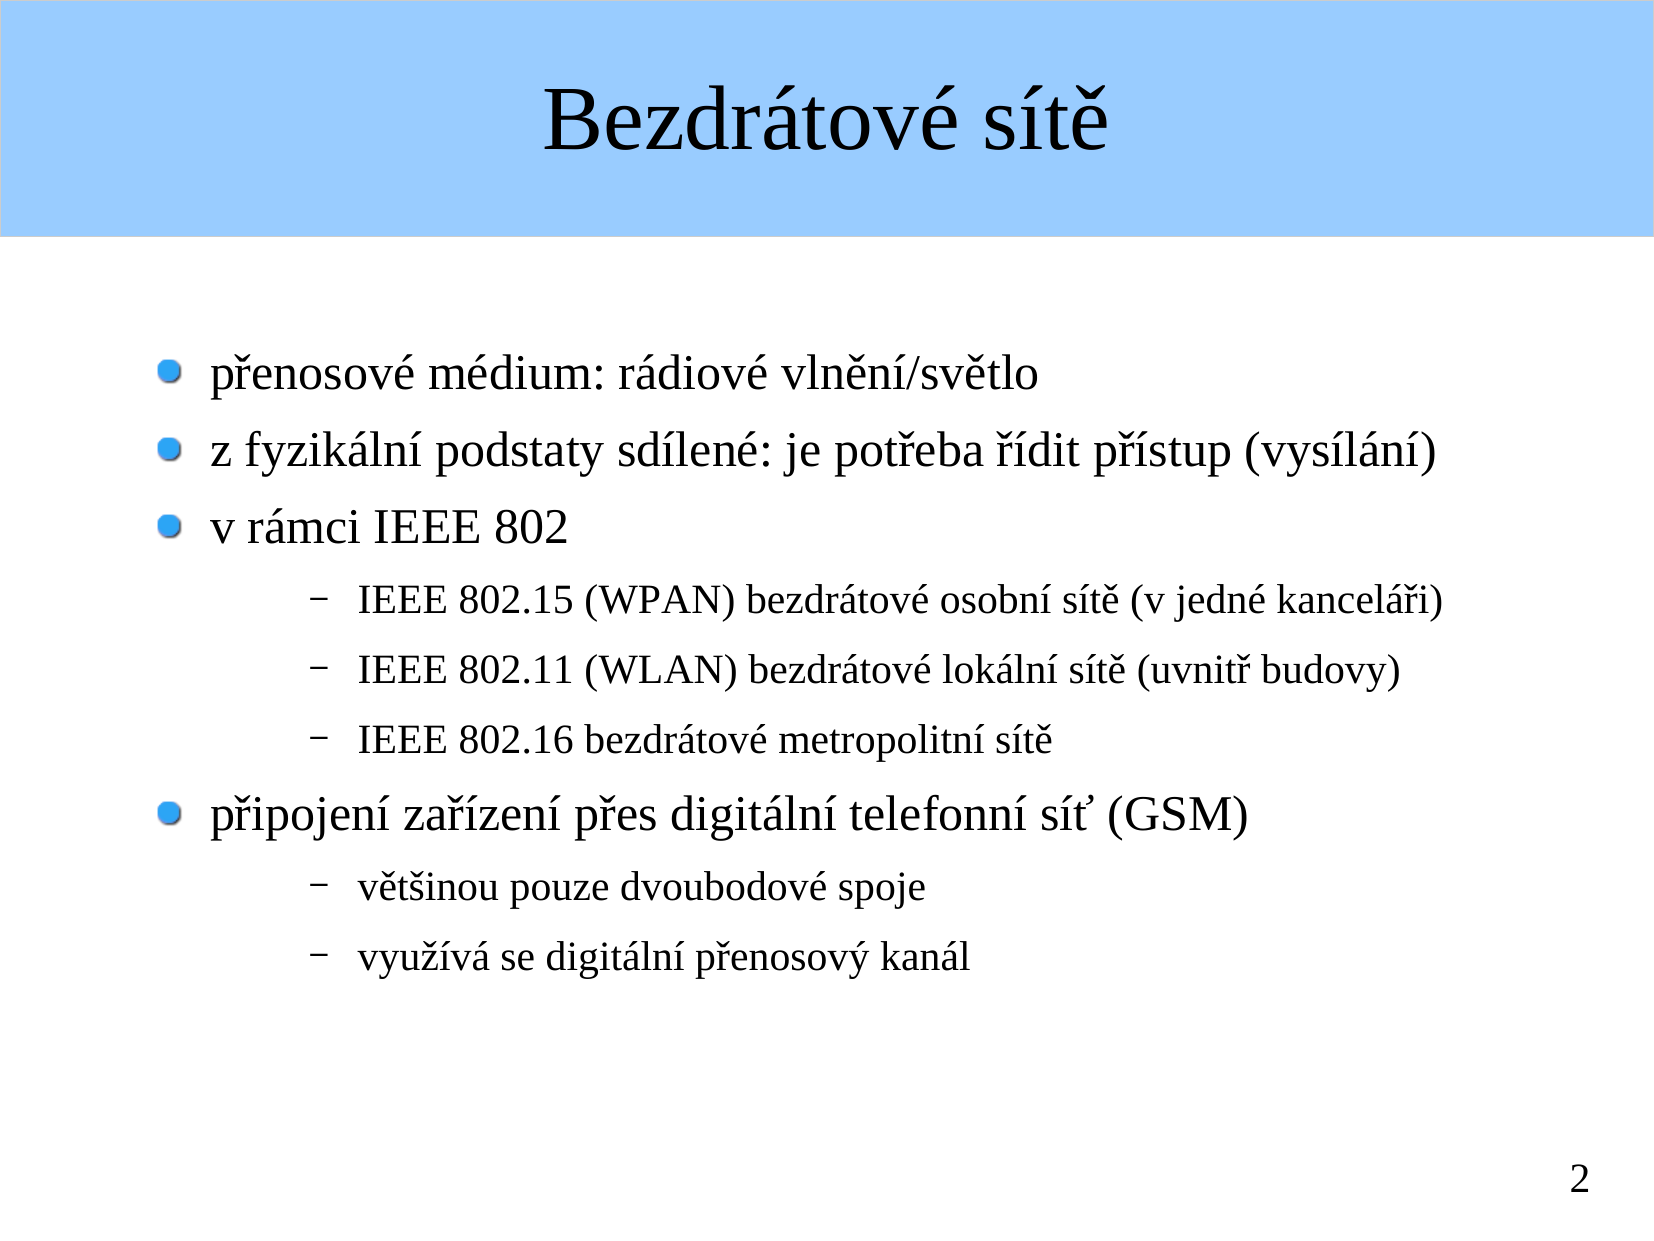

# Bezdrátové sítě
přenosové médium: rádiové vlnění/světlo
z fyzikální podstaty sdílené: je potřeba řídit přístup (vysílání)
v rámci IEEE 802
IEEE 802.15 (WPAN) bezdrátové osobní sítě (v jedné kanceláři)
IEEE 802.11 (WLAN) bezdrátové lokální sítě (uvnitř budovy)
IEEE 802.16 bezdrátové metropolitní sítě
připojení zařízení přes digitální telefonní síť (GSM)
většinou pouze dvoubodové spoje
využívá se digitální přenosový kanál